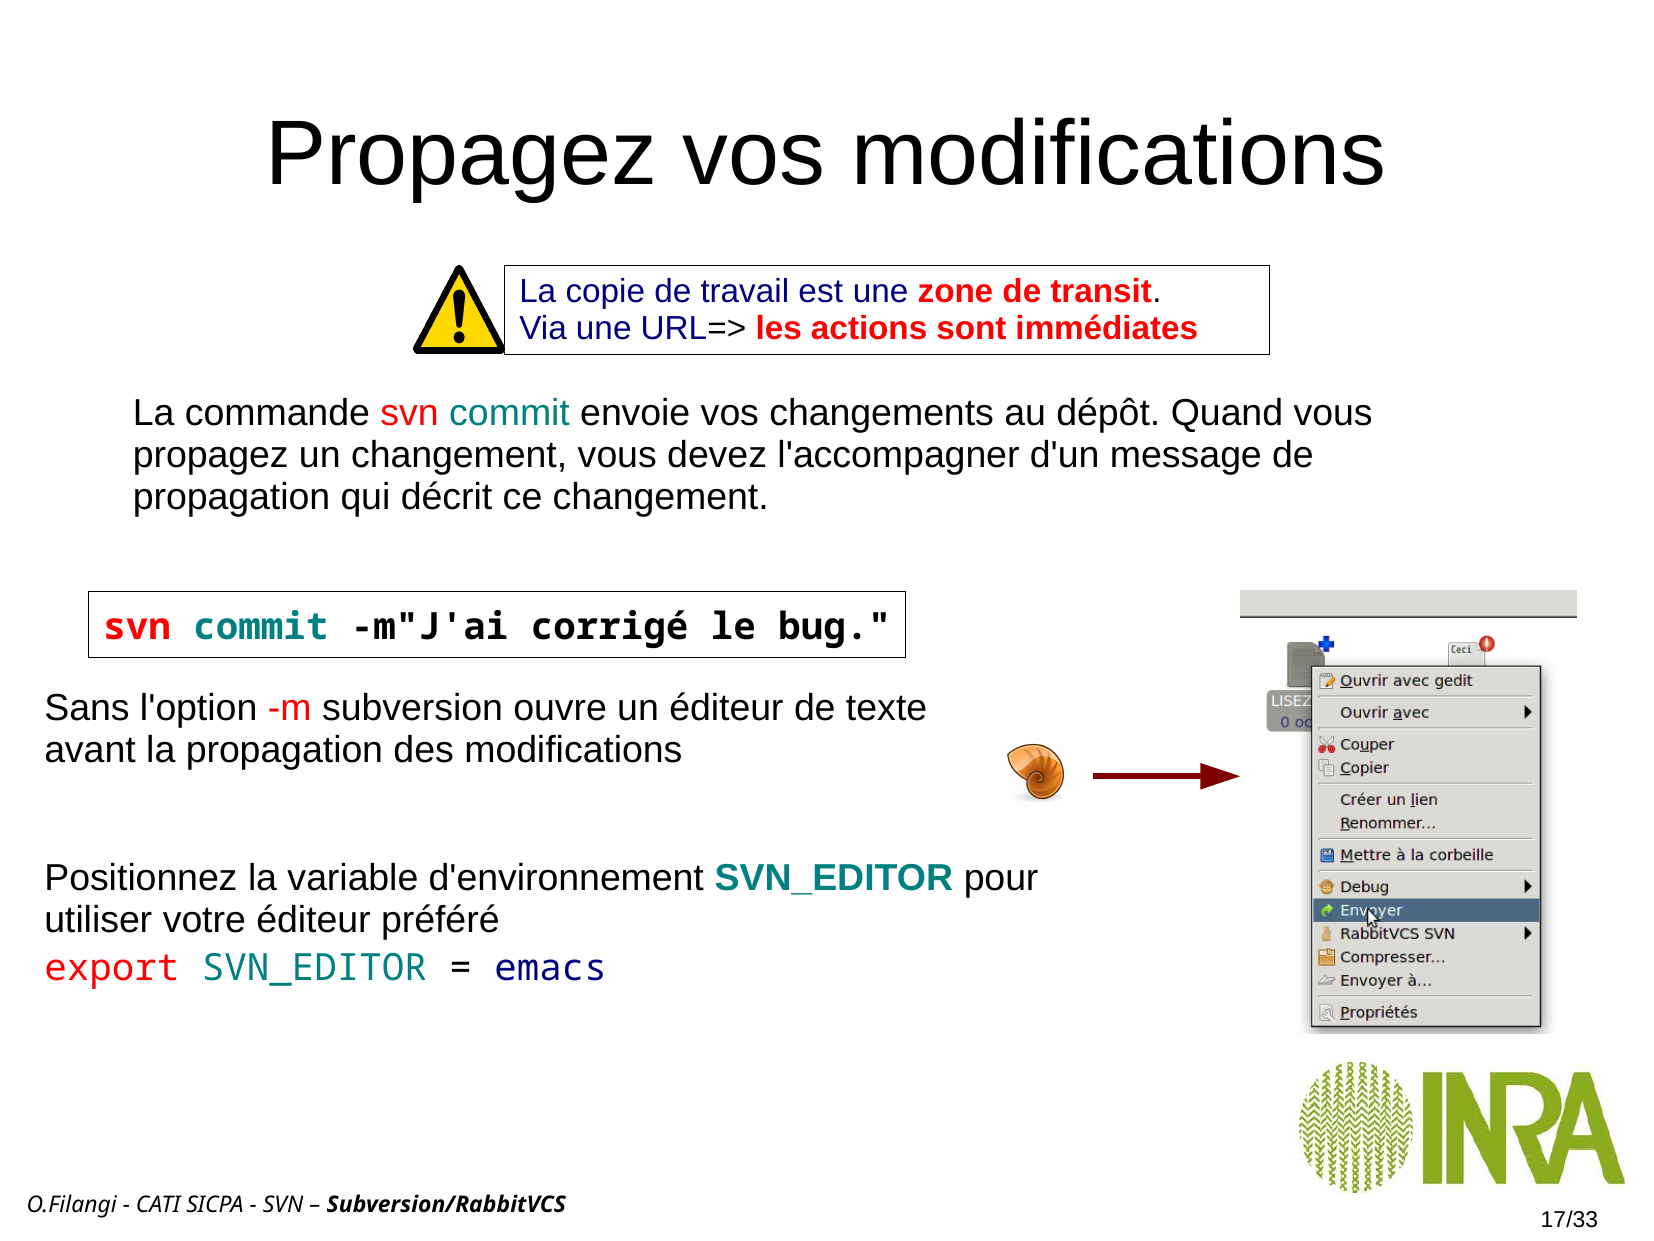

# Propagez vos modifications
La copie de travail est une zone de transit.
Via une URL=> les actions sont immédiates
La commande svn commit envoie vos changements au dépôt. Quand vous propagez un changement, vous devez l'accompagner d'un message de propagation qui décrit ce changement.
svn commit -m"J'ai corrigé le bug."
Sans l'option -m subversion ouvre un éditeur de texte avant la propagation des modifications
Positionnez la variable d'environnement SVN_EDITOR pour utiliser votre éditeur préféré
export SVN_EDITOR = emacs
 O.Filangi - CATI SICPA - SVN – Subversion/RabbitVCS